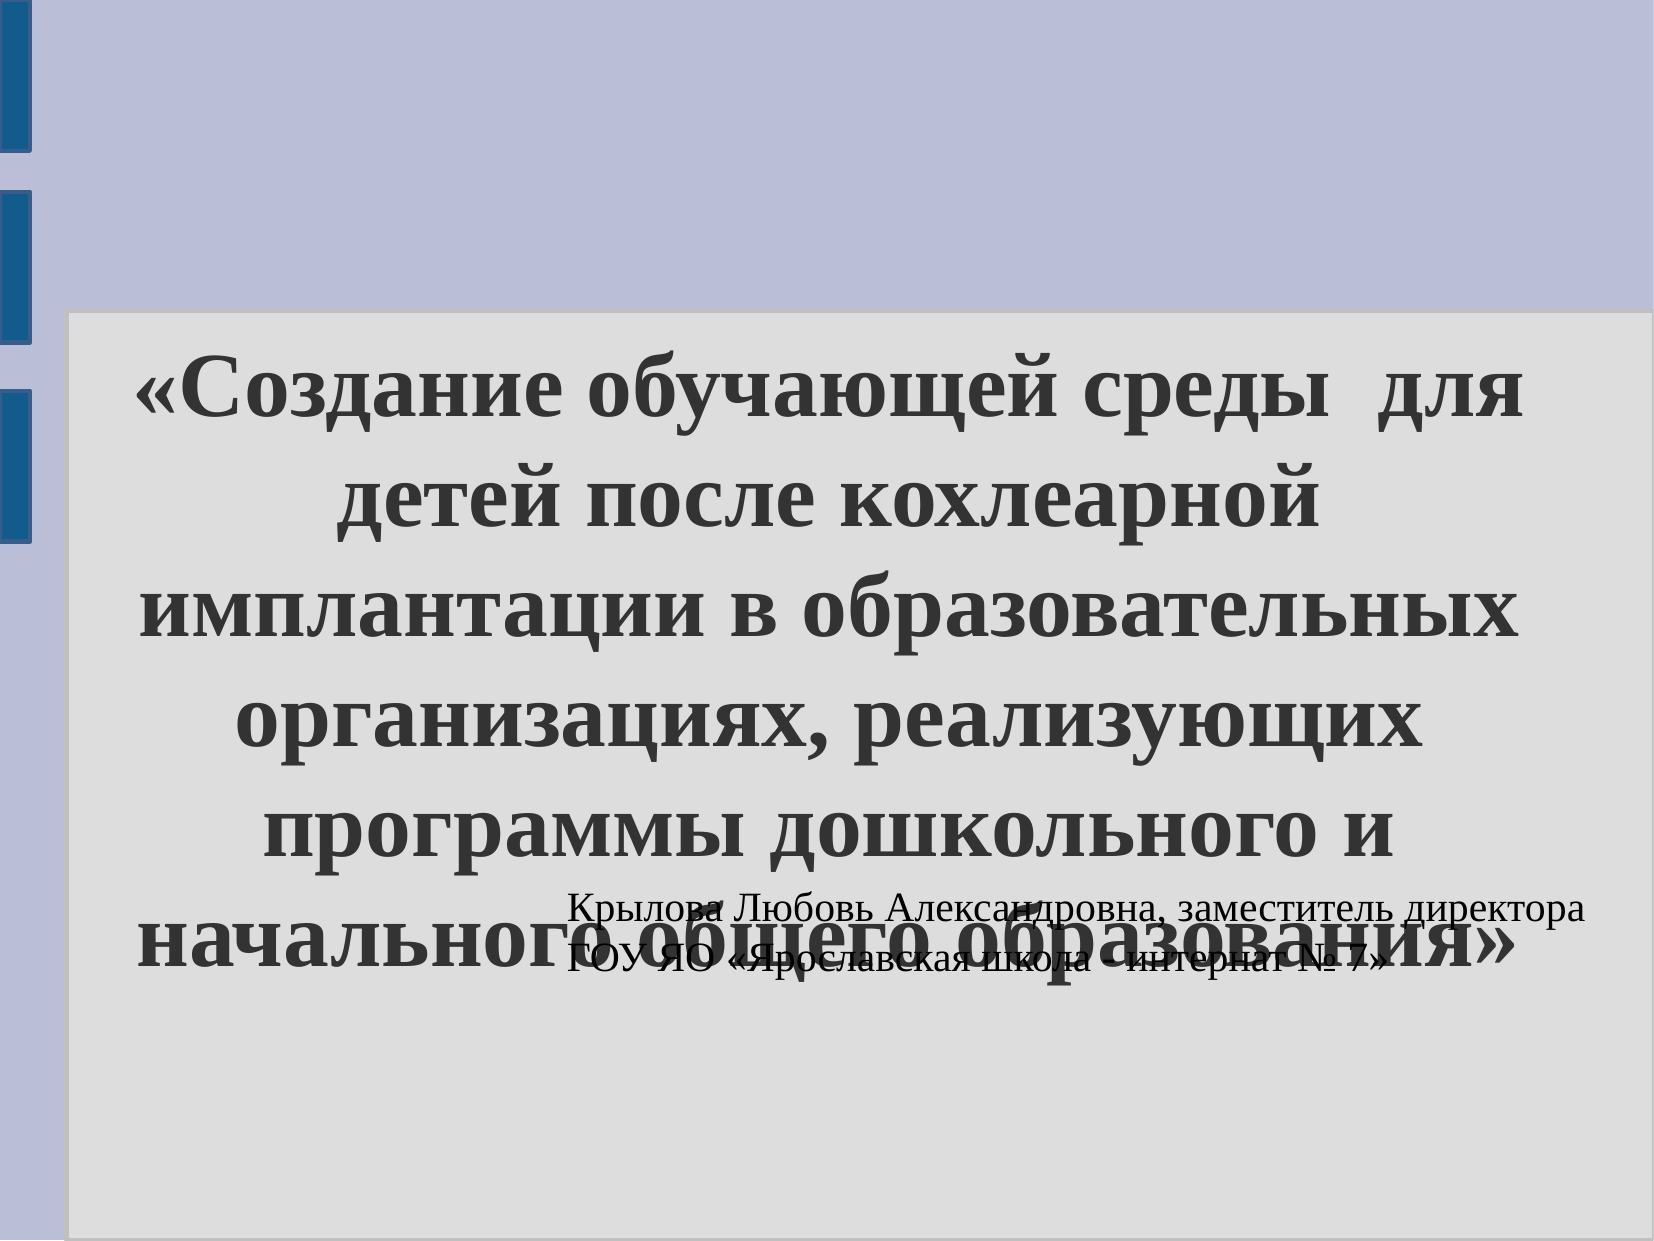

# «Создание обучающей среды для детей после кохлеарной имплантации в образовательных организациях, реализующих программы дошкольного и начального общего образования»
Крылова Любовь Александровна, заместитель директора ГОУ ЯО «Ярославская школа - интернат № 7»